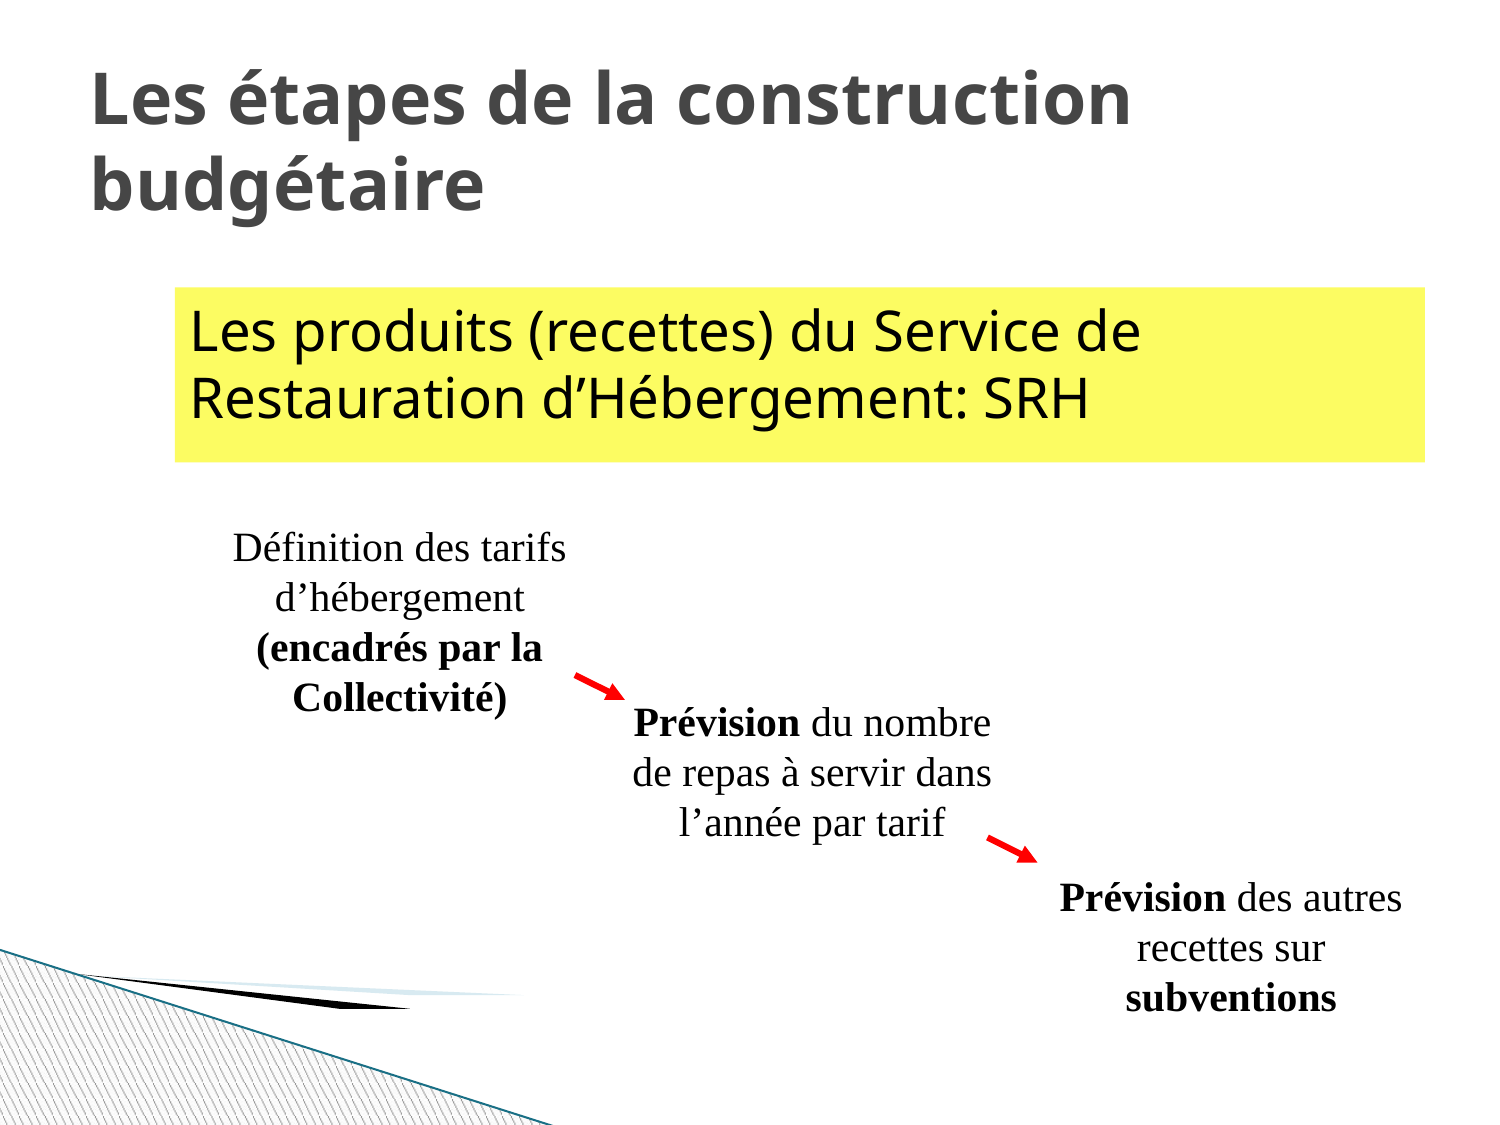

Les étapes de la construction budgétaire
# Les produits (recettes) du Service de Restauration d’Hébergement: SRH
Définition des tarifs d’hébergement (encadrés par la Collectivité)
Prévision du nombre de repas à servir dans l’année par tarif
Prévision des autres recettes sur subventions